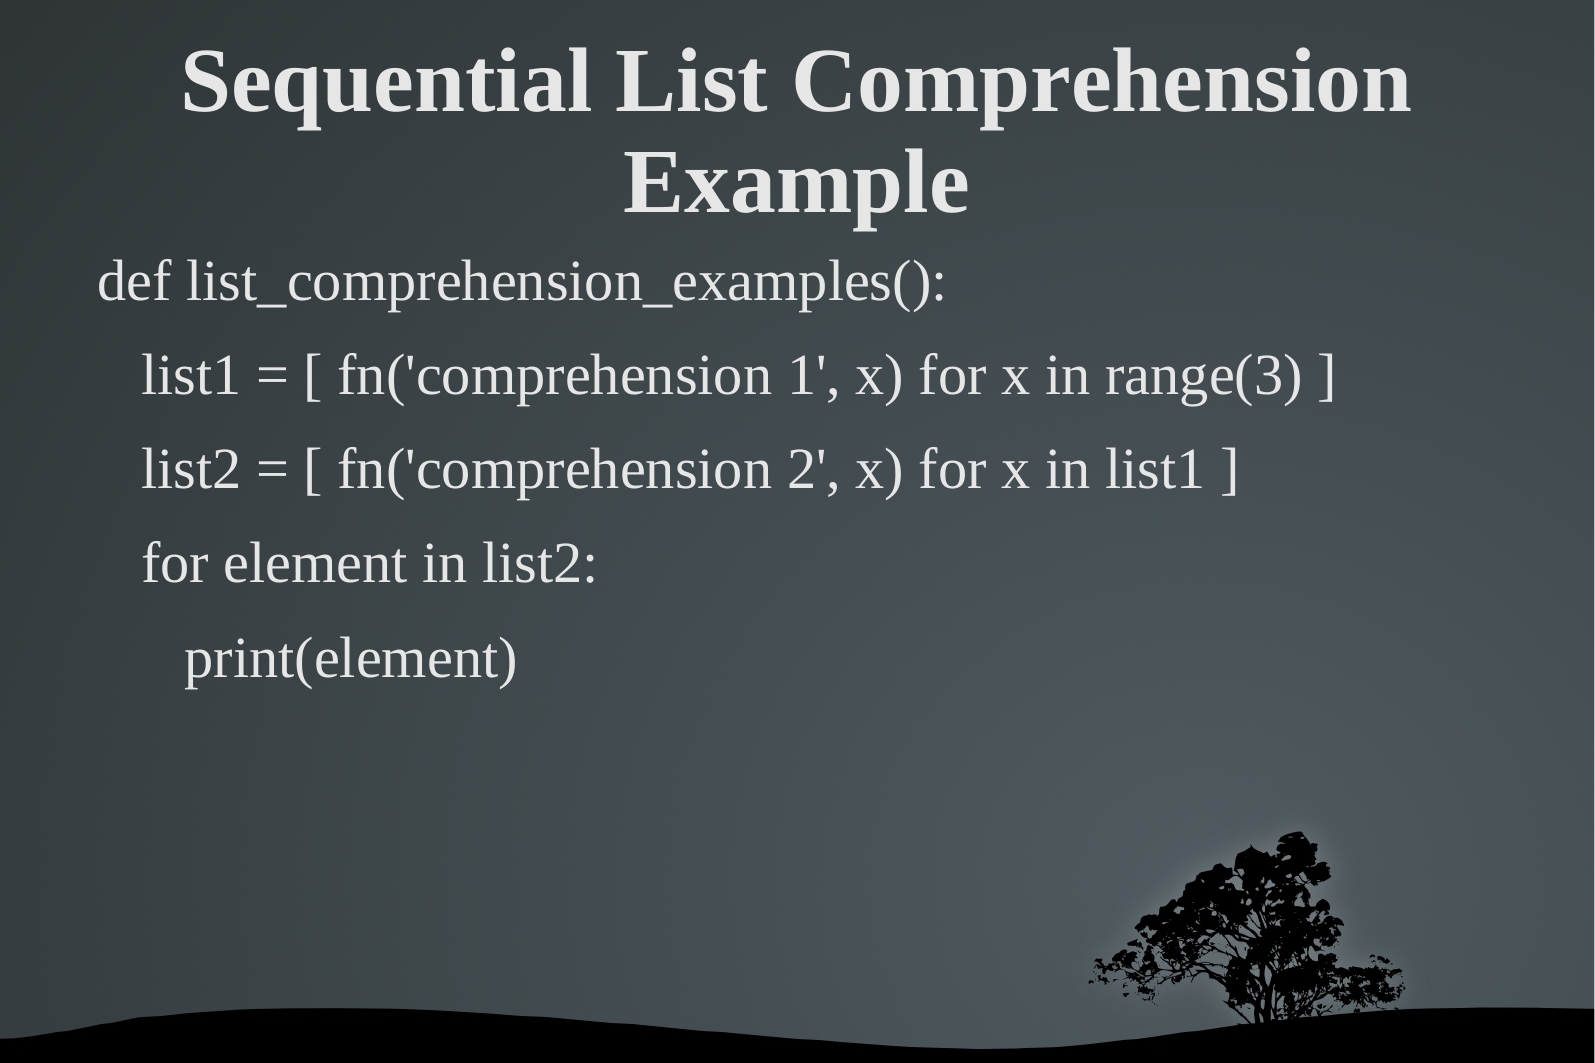

# Sequential List Comprehension Example
def list_comprehension_examples():
 list1 = [ fn('comprehension 1', x) for x in range(3) ]
 list2 = [ fn('comprehension 2', x) for x in list1 ]
 for element in list2:
 print(element)